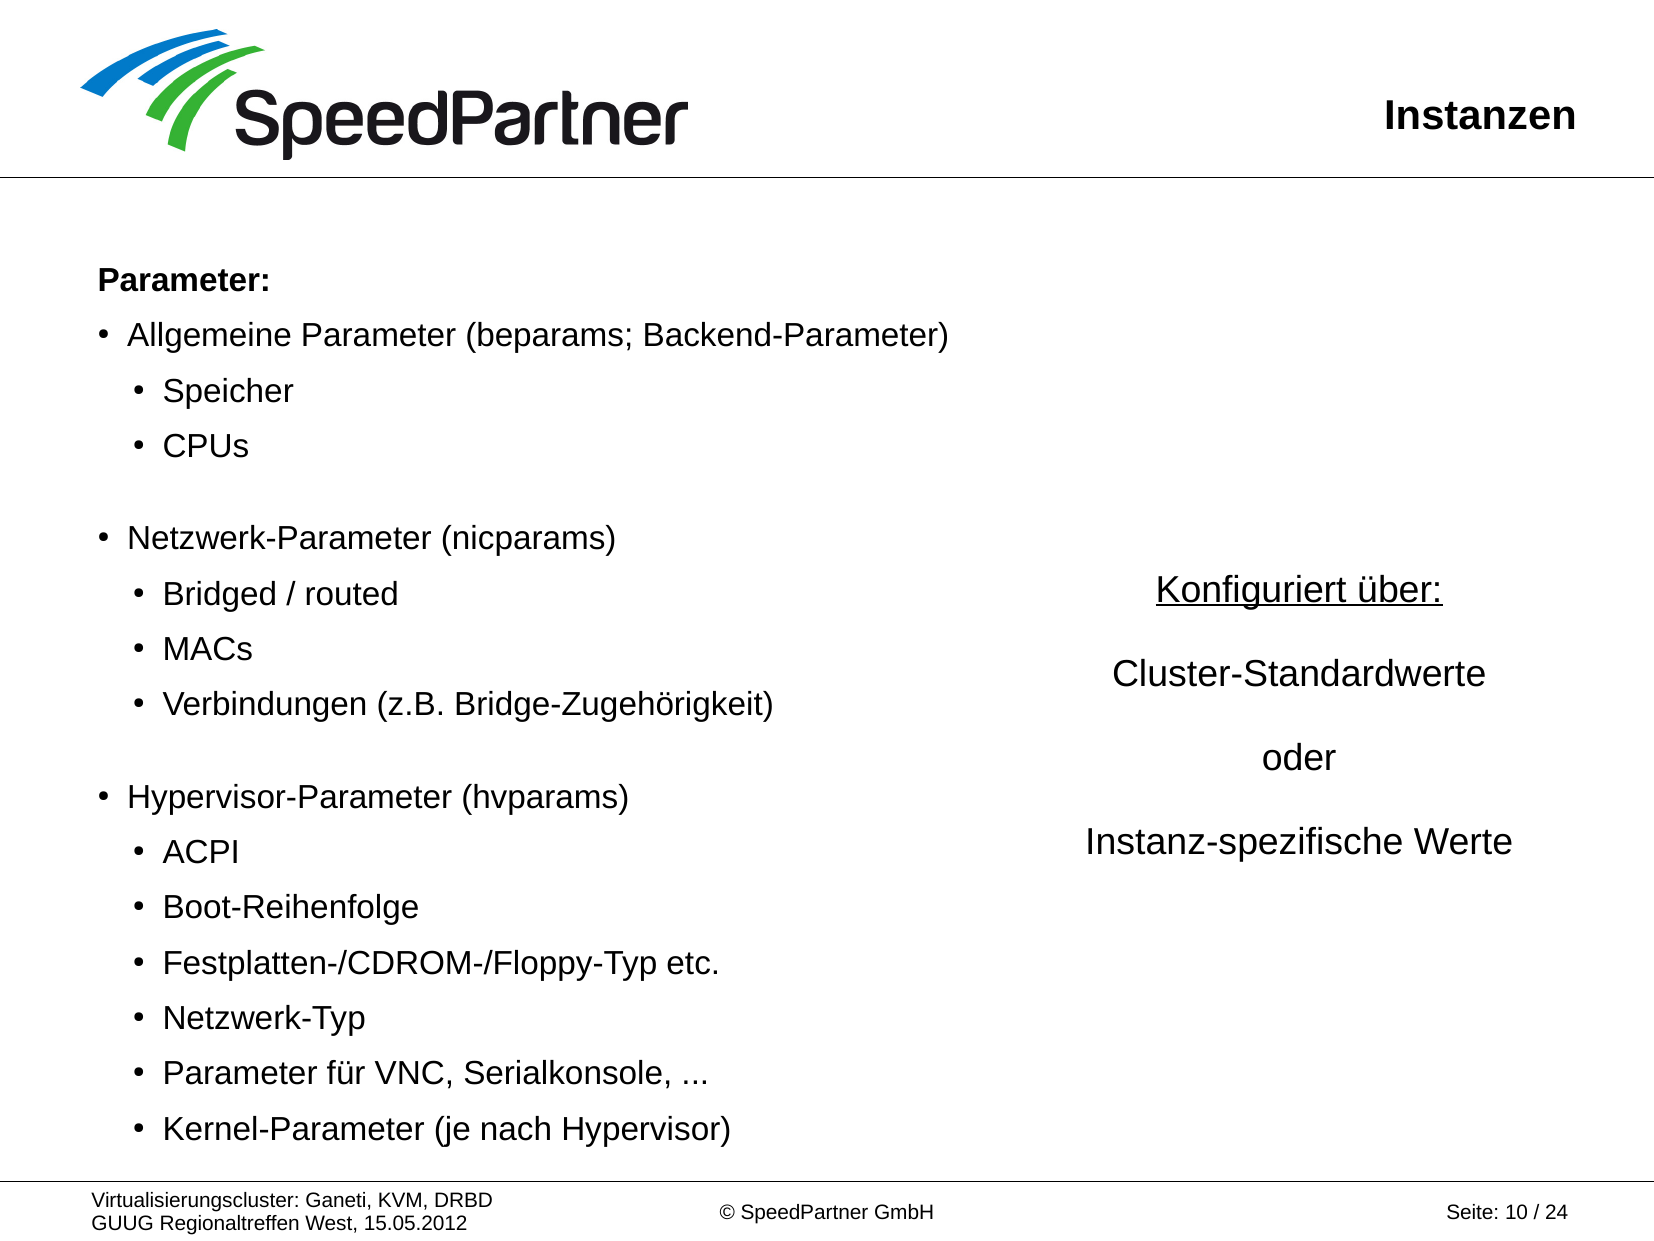

# Instanzen
Parameter:
Allgemeine Parameter (beparams; Backend-Parameter)
Speicher
CPUs
Netzwerk-Parameter (nicparams)
Bridged / routed
MACs
Verbindungen (z.B. Bridge-Zugehörigkeit)
Hypervisor-Parameter (hvparams)
ACPI
Boot-Reihenfolge
Festplatten-/CDROM-/Floppy-Typ etc.
Netzwerk-Typ
Parameter für VNC, Serialkonsole, ...
Kernel-Parameter (je nach Hypervisor)
Konfiguriert über:
Cluster-Standardwerte
oder
Instanz-spezifische Werte